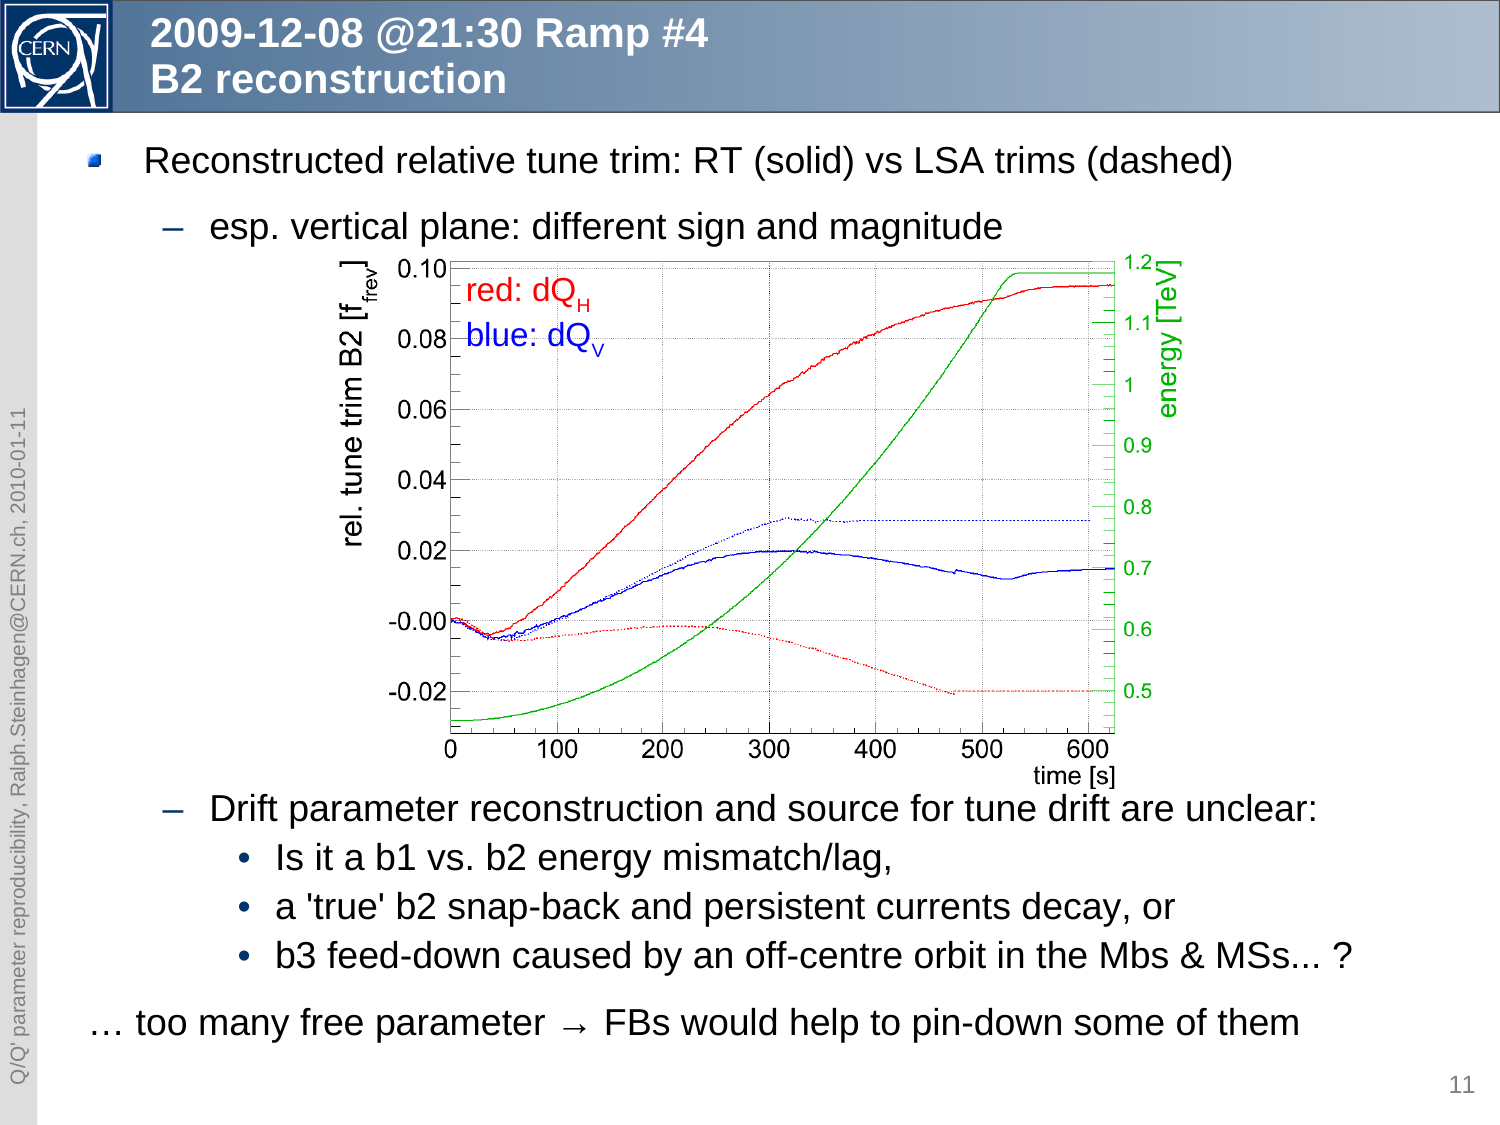

# 2009-12-08 @21:30 Ramp #4 B2 reconstruction
Reconstructed relative tune trim: RT (solid) vs LSA trims (dashed)
esp. vertical plane: different sign and magnitude
Drift parameter reconstruction and source for tune drift are unclear:
Is it a b1 vs. b2 energy mismatch/lag,
a 'true' b2 snap-back and persistent currents decay, or
b3 feed-down caused by an off-centre orbit in the Mbs & MSs... ?
… too many free parameter → FBs would help to pin-down some of them
red: dQH
blue: dQV